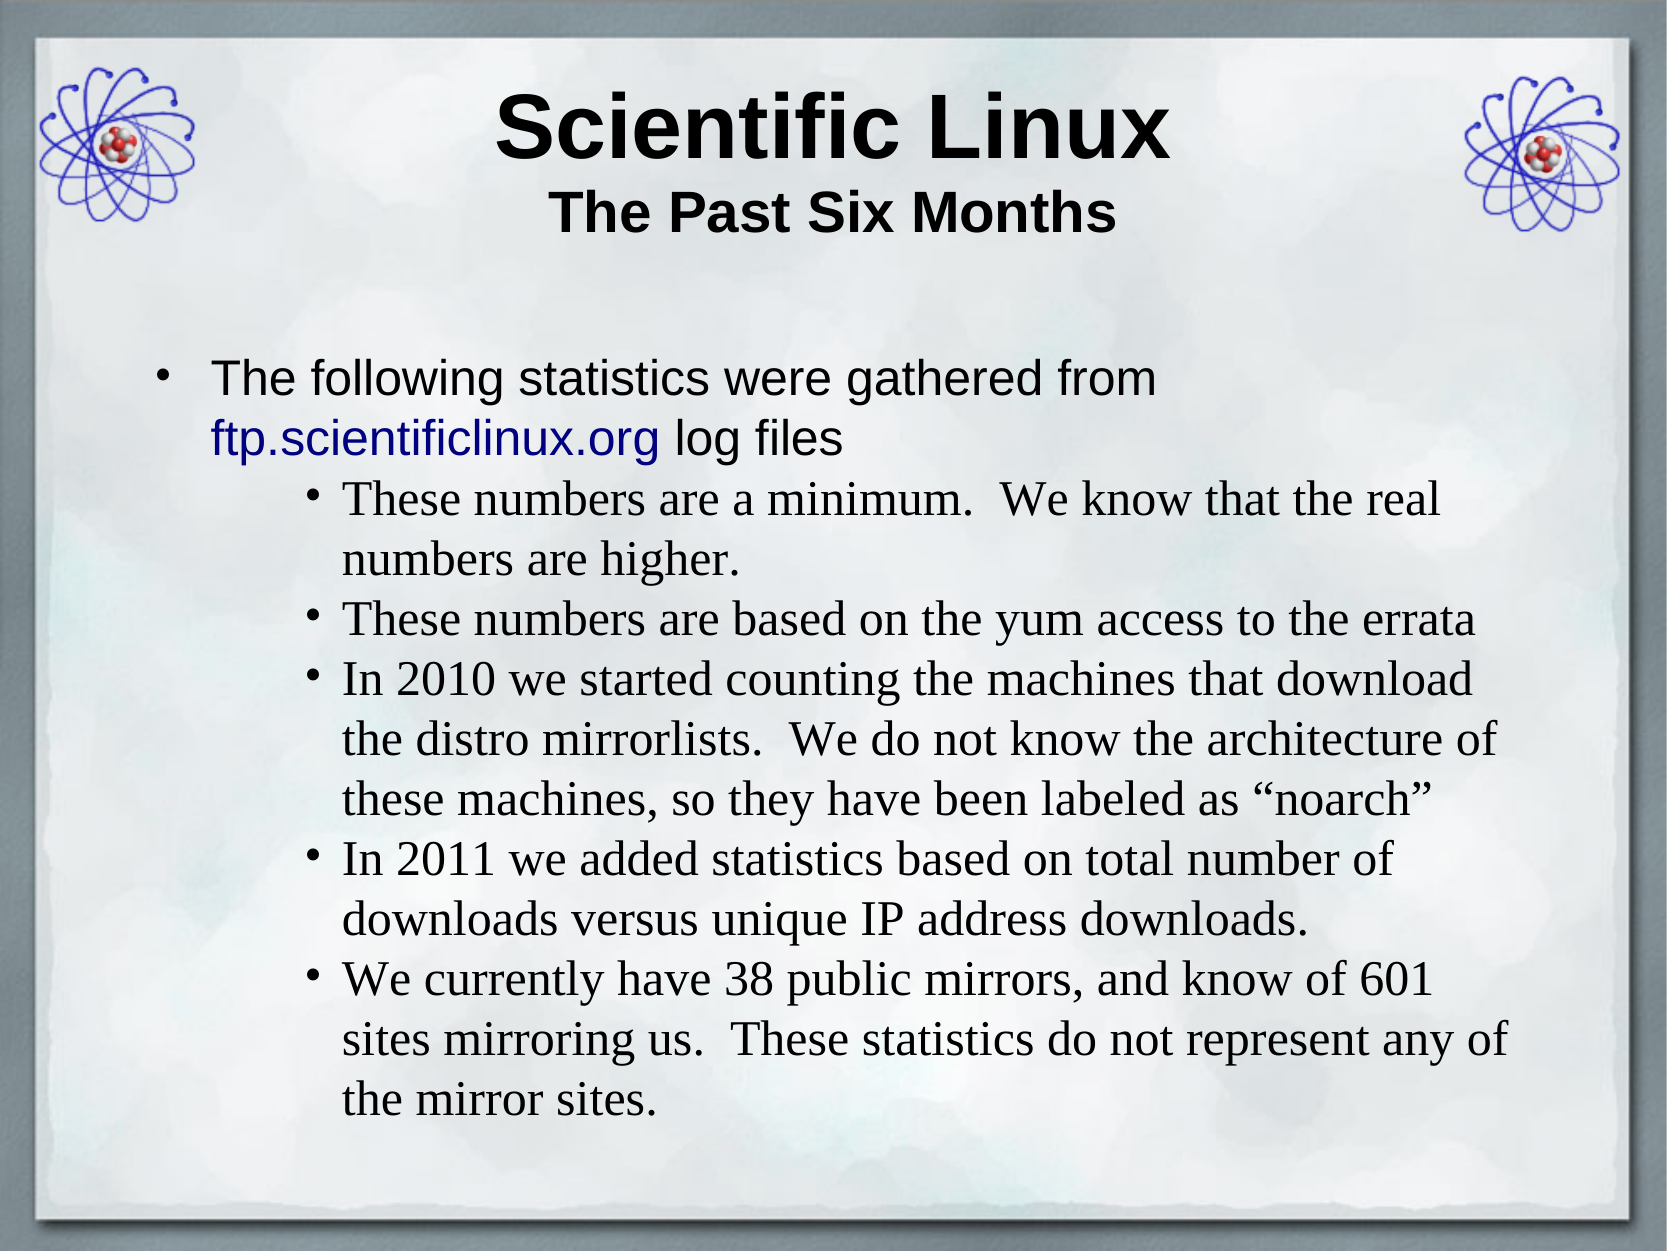

# Scientific Linux The Past Six Months
The following statistics were gathered from ftp.scientificlinux.org log files
These numbers are a minimum. We know that the real numbers are higher.
These numbers are based on the yum access to the errata
In 2010 we started counting the machines that download the distro mirrorlists. We do not know the architecture of these machines, so they have been labeled as “noarch”
In 2011 we added statistics based on total number of downloads versus unique IP address downloads.
We currently have 38 public mirrors, and know of 601 sites mirroring us. These statistics do not represent any of the mirror sites.